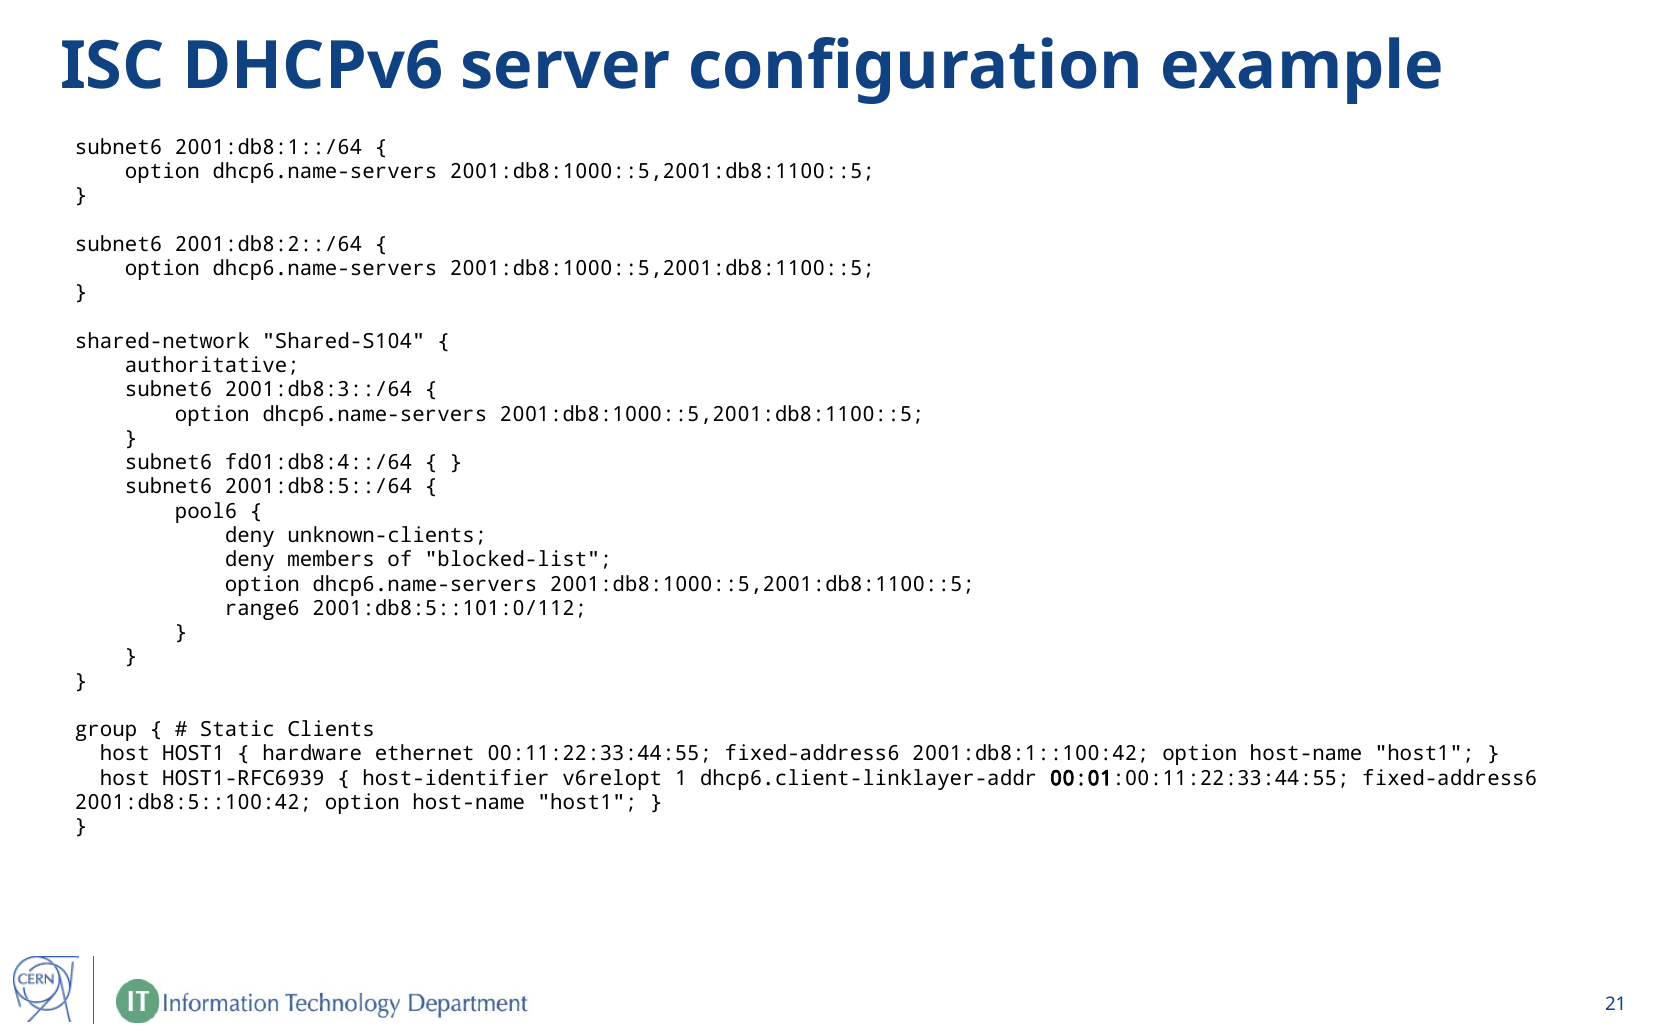

# ISC DHCPv6 server configuration example
subnet6 2001:db8:1::/64 {
 option dhcp6.name-servers 2001:db8:1000::5,2001:db8:1100::5;
}
subnet6 2001:db8:2::/64 {
 option dhcp6.name-servers 2001:db8:1000::5,2001:db8:1100::5;
}
shared-network "Shared-S104" {
 authoritative;
 subnet6 2001:db8:3::/64 {
 option dhcp6.name-servers 2001:db8:1000::5,2001:db8:1100::5;
 }
 subnet6 fd01:db8:4::/64 { }
 subnet6 2001:db8:5::/64 {
 pool6 {
 deny unknown-clients;
 deny members of "blocked-list";
 option dhcp6.name-servers 2001:db8:1000::5,2001:db8:1100::5;
 range6 2001:db8:5::101:0/112;
 }
 }
}
group { # Static Clients
 host HOST1 { hardware ethernet 00:11:22:33:44:55; fixed-address6 2001:db8:1::100:42; option host-name "host1"; }
 host HOST1-RFC6939 { host-identifier v6relopt 1 dhcp6.client-linklayer-addr 00:01:00:11:22:33:44:55; fixed-address6 2001:db8:5::100:42; option host-name "host1"; }
}